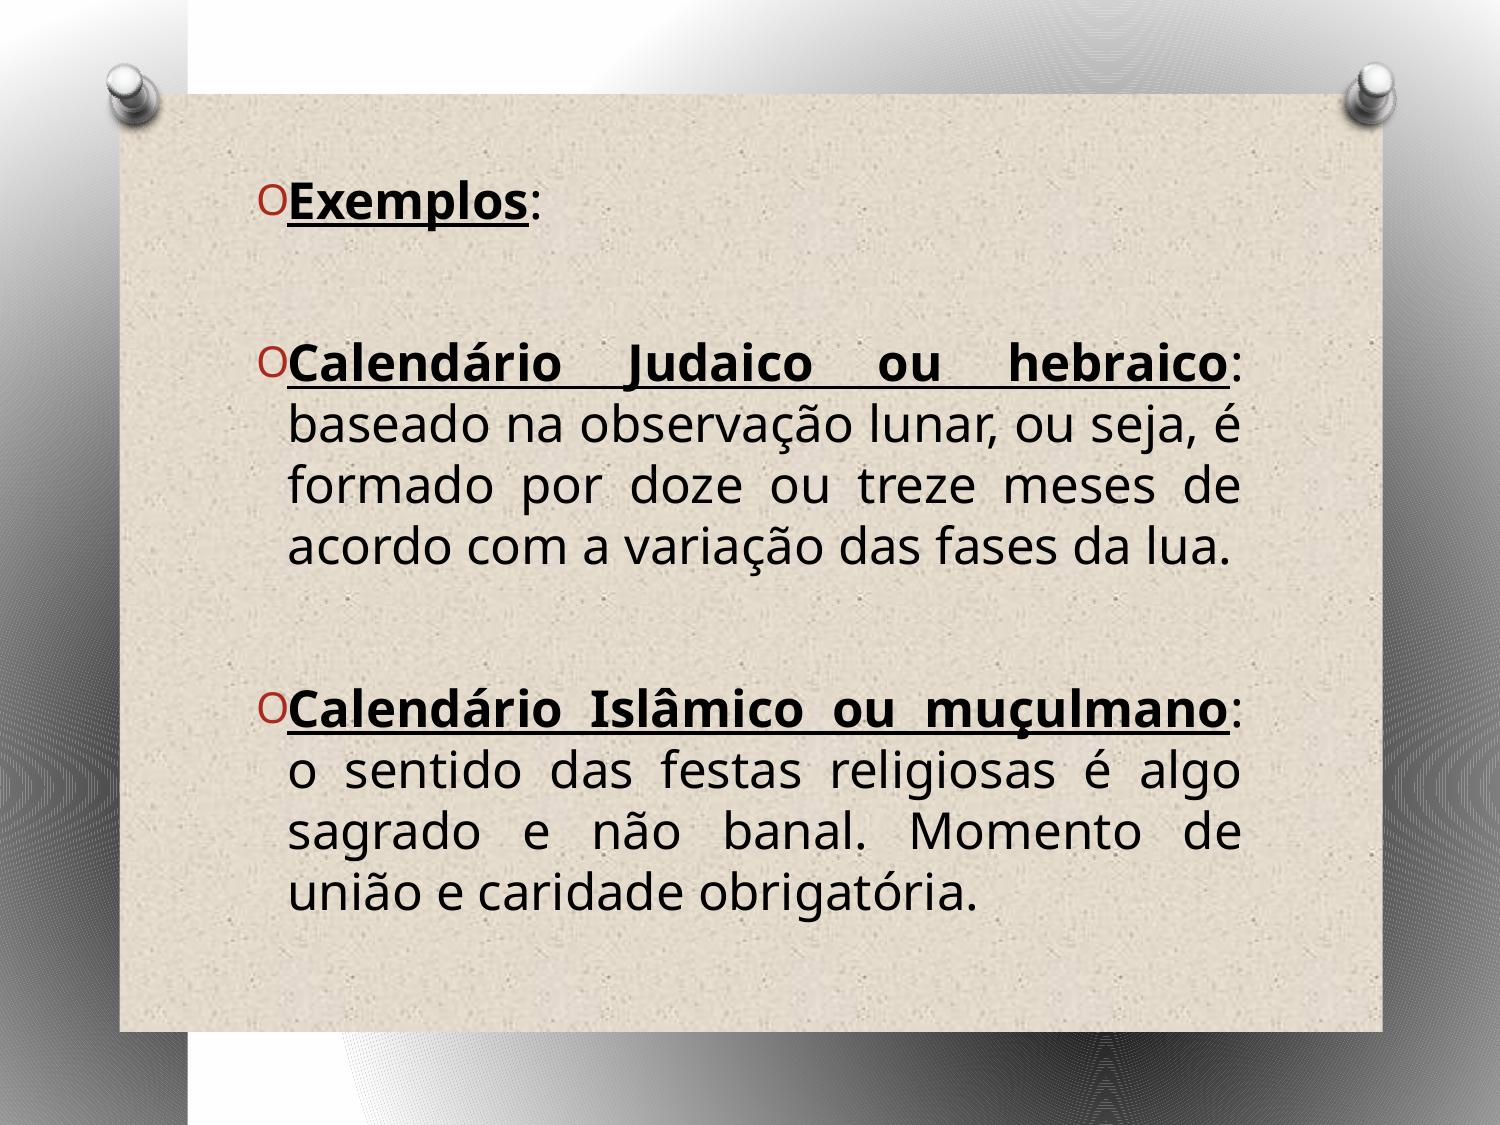

# Exemplos:
Calendário Judaico ou hebraico: baseado na observação lunar, ou seja, é formado por doze ou treze meses de acordo com a variação das fases da lua.
Calendário Islâmico ou muçulmano: o sentido das festas religiosas é algo sagrado e não banal. Momento de união e caridade obrigatória.